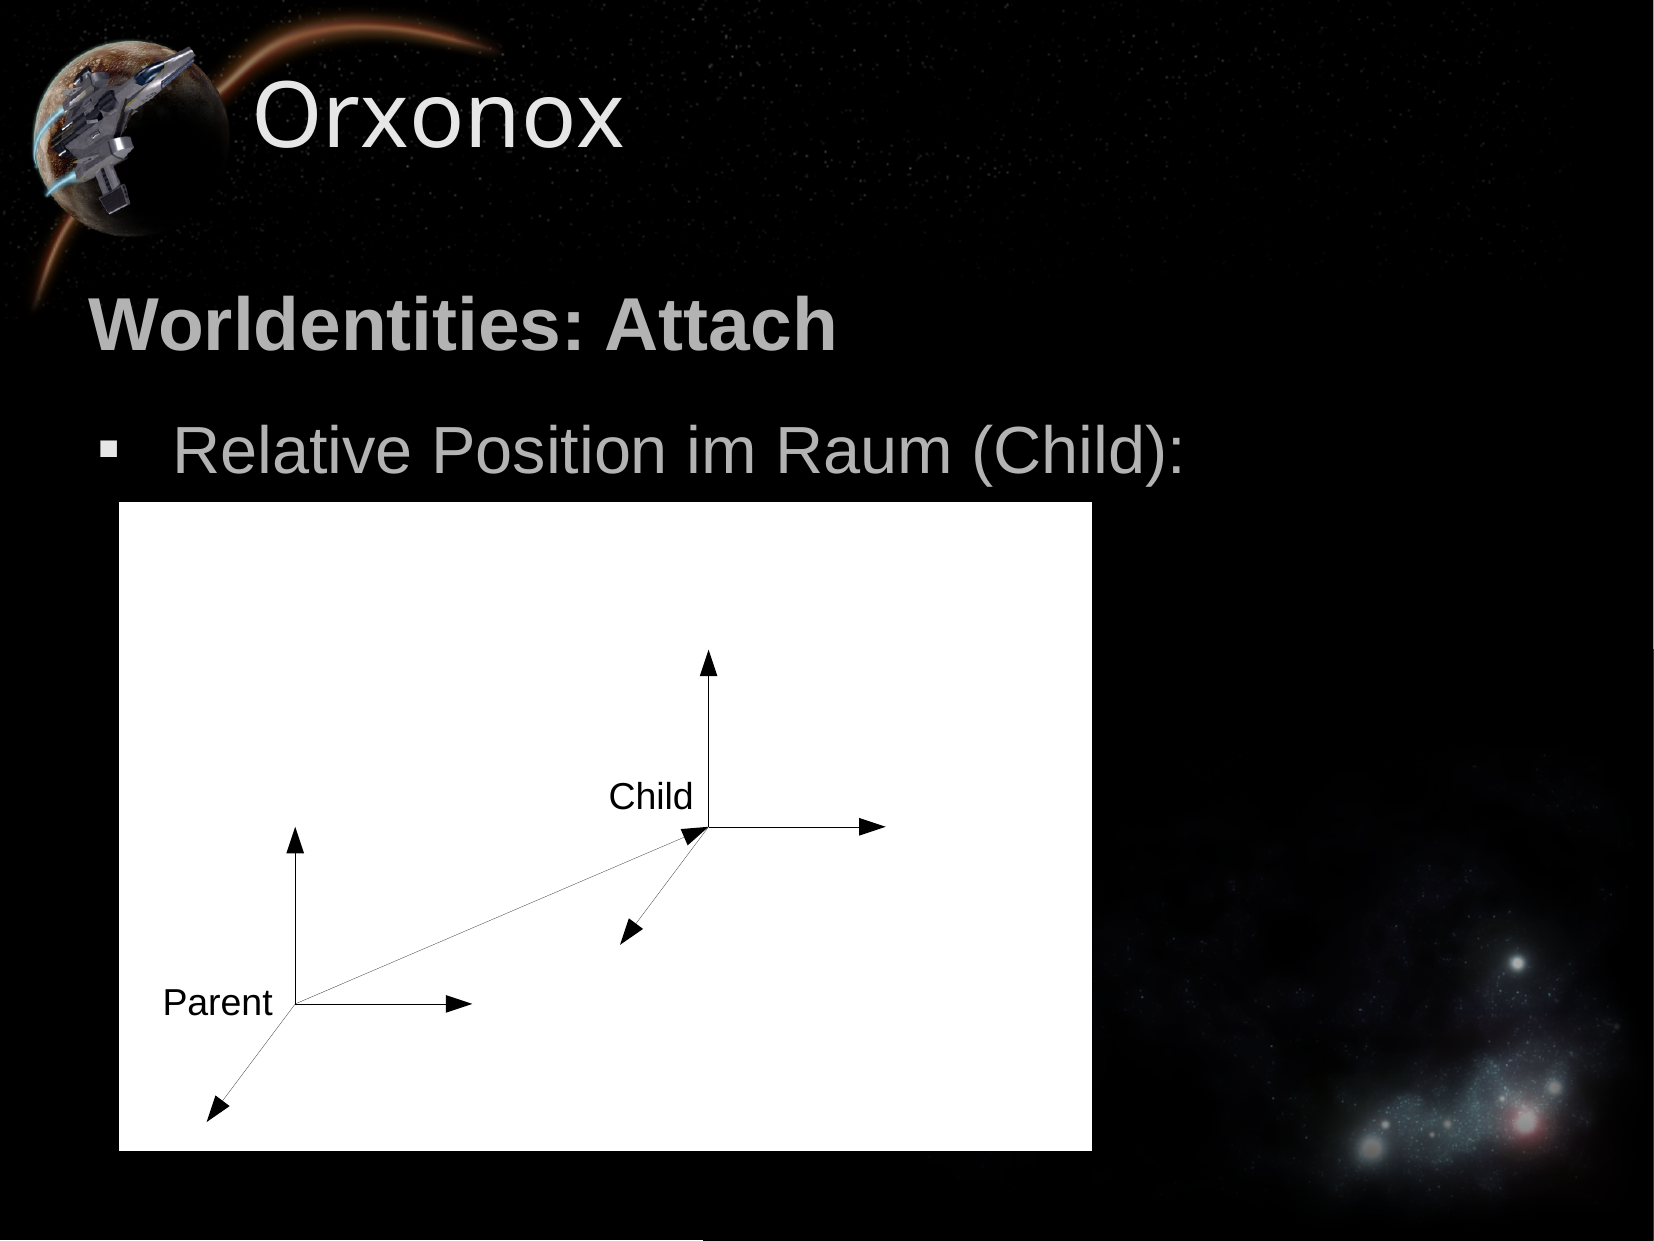

# Worldentities: Attach
 Relative Position im Raum (Child):
Child
Parent